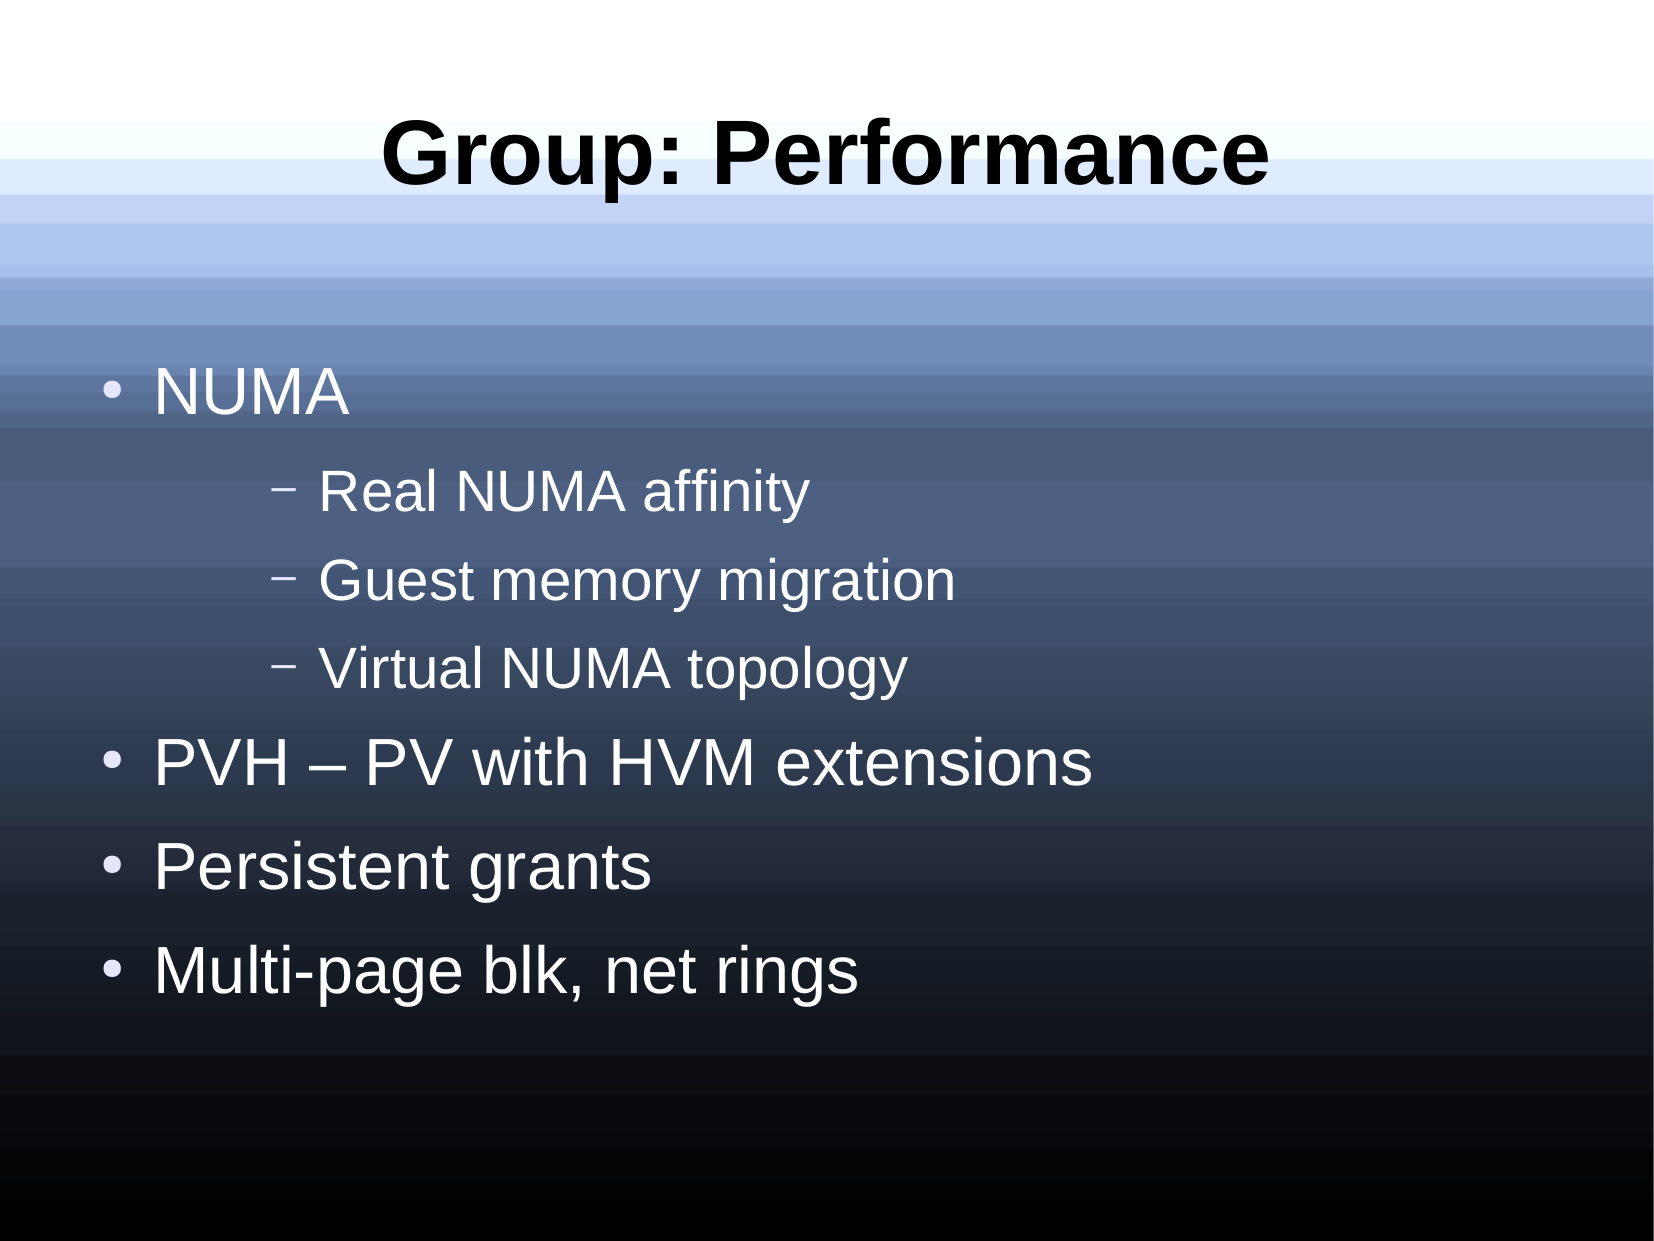

# Group: Performance
NUMA
Real NUMA affinity
Guest memory migration
Virtual NUMA topology
PVH – PV with HVM extensions
Persistent grants
Multi-page blk, net rings